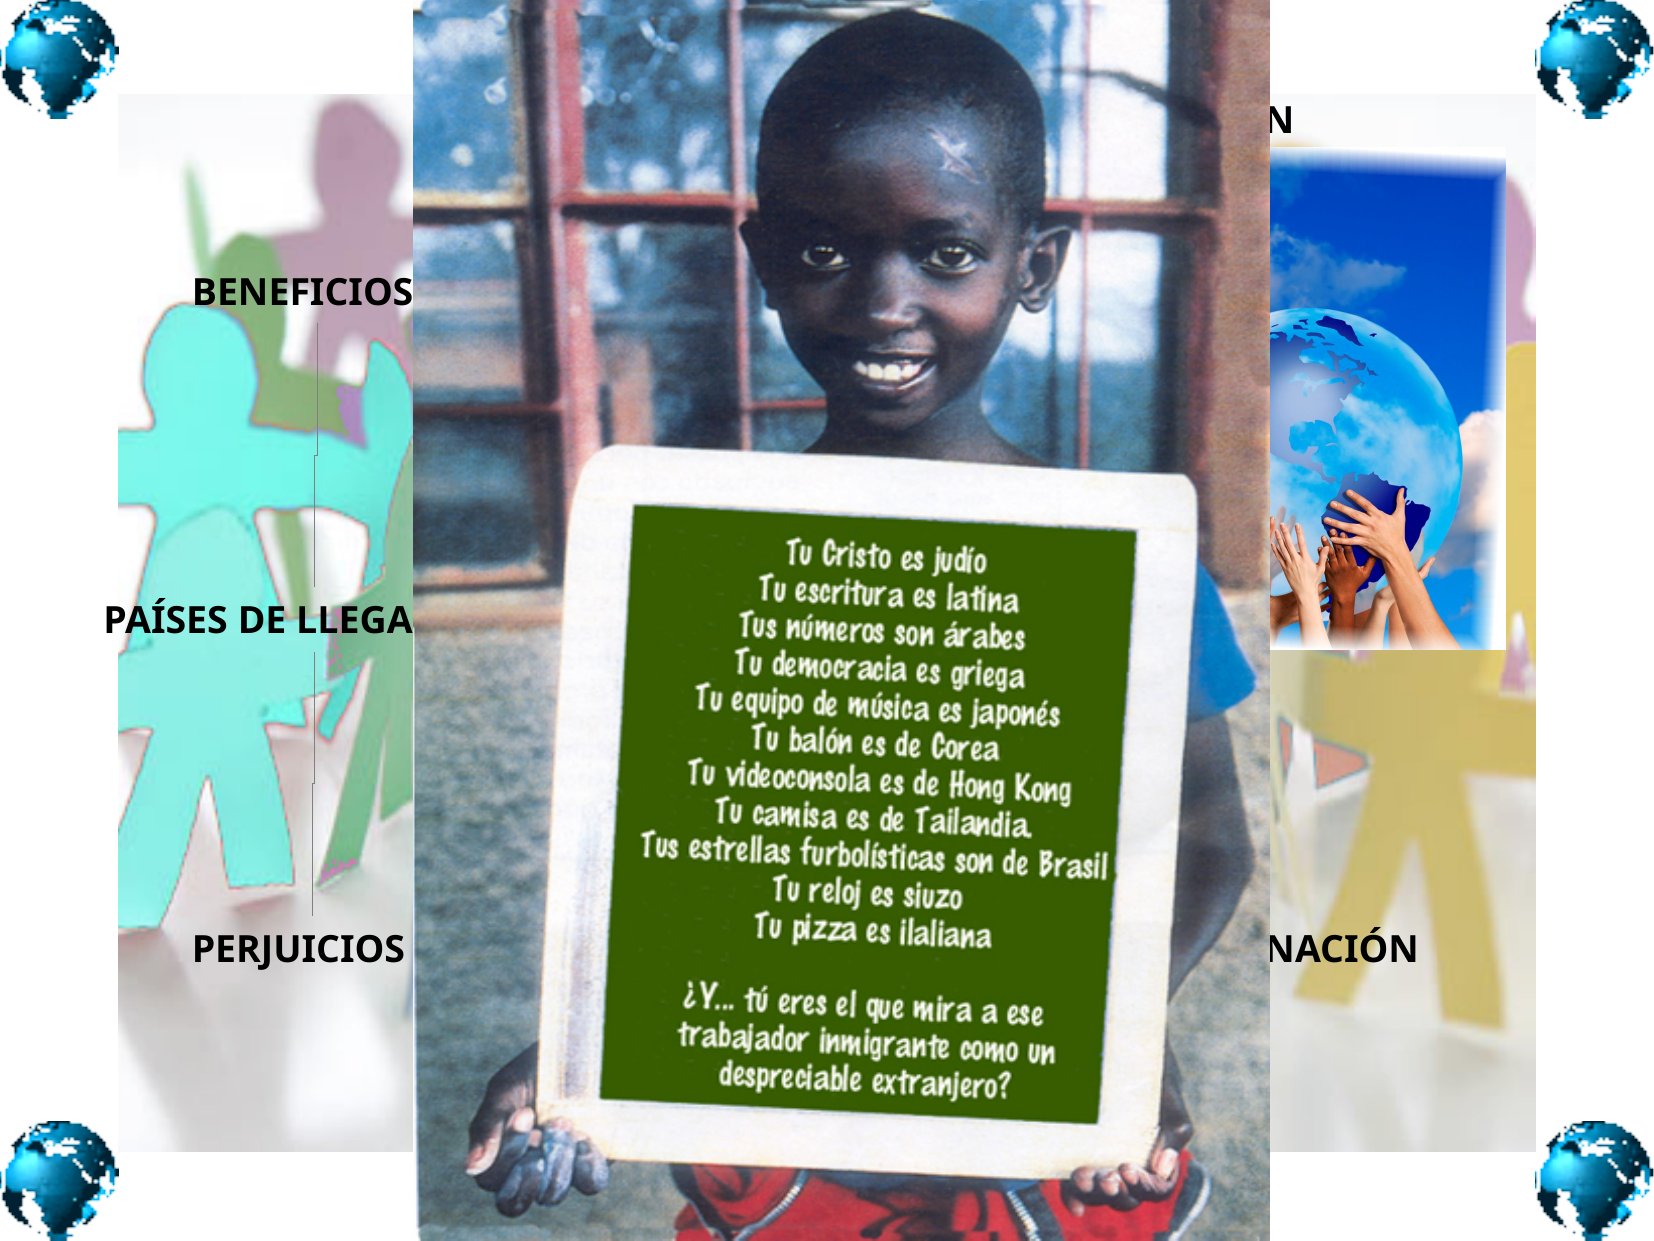

REJUVENECIMIENTO DE LA POBLACIÓN
AUMENTO DE LA NATALIDAD
BENEFICIOS
CRECIMIENTO ECONÓMICO
ENRIQUECIMIENTO CULTURAL
PAÍSES DE LLEGADA
SATURACIÓN SERVICIOS BÁSICOS
SEGREGACIÓN CULTURAL
PERJUICIOS
MARGINACIÓN
RACISMO Y XENOFOBIA